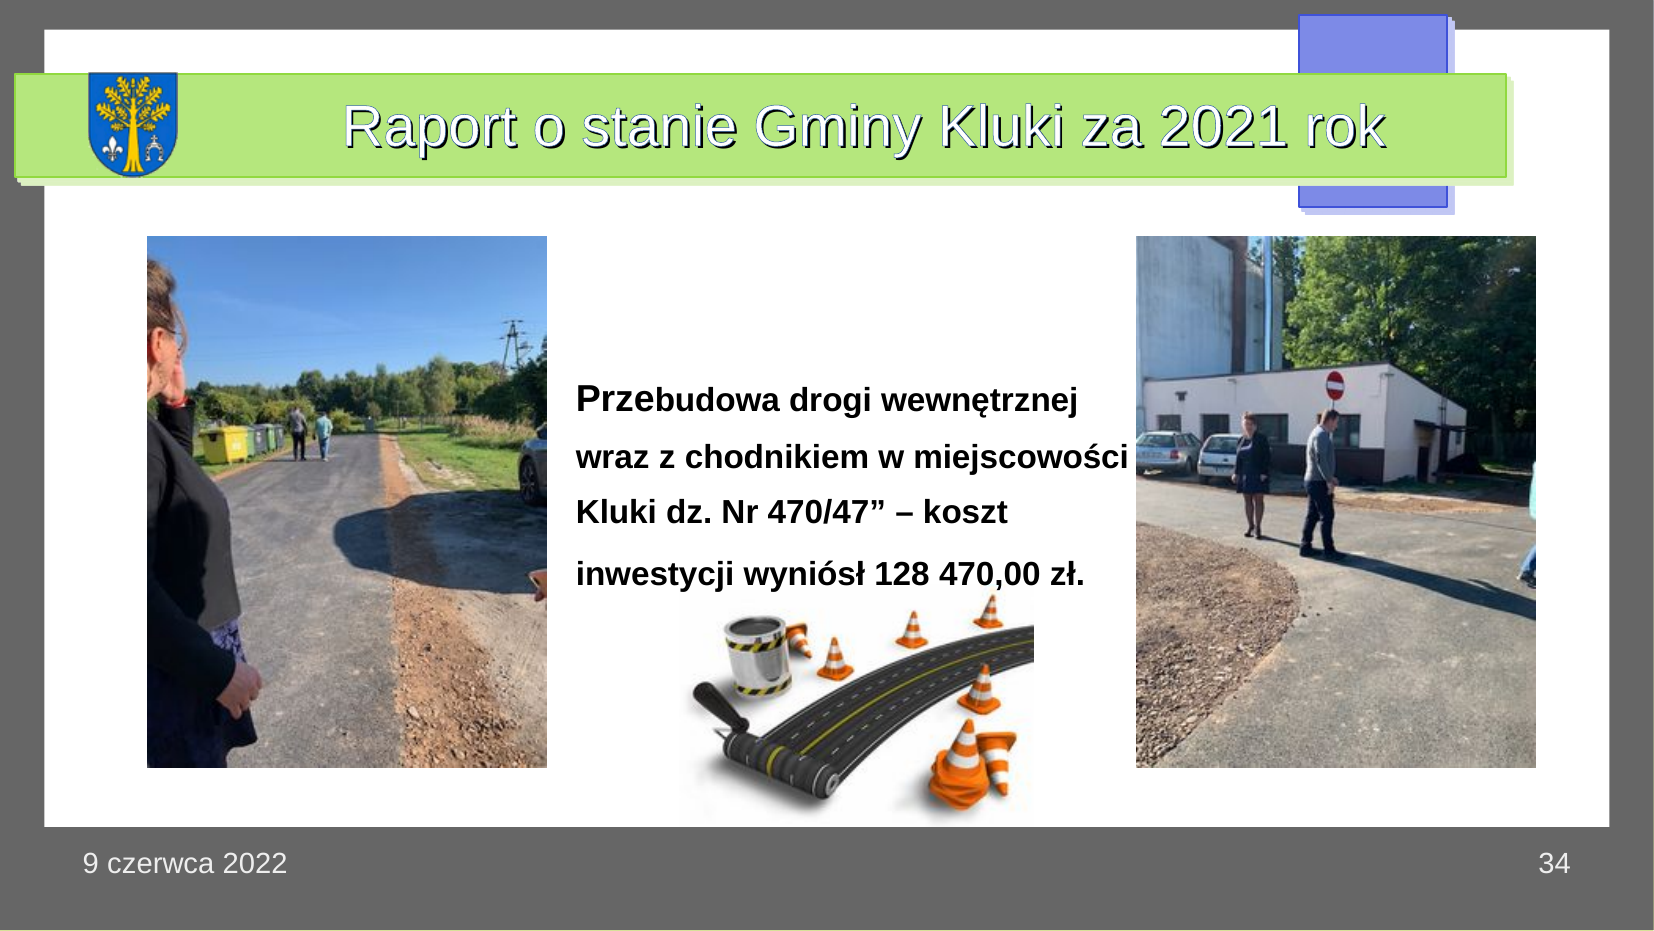

# Raport o stanie Gminy Kluki za 2021 rok
						Przebudowa drogi wewnętrznej
						wraz z chodnikiem w miejscowości
						Kluki dz. Nr 470/47” – koszt
						inwestycji wyniósł 128 470,00 zł.
9 czerwca 2022
34